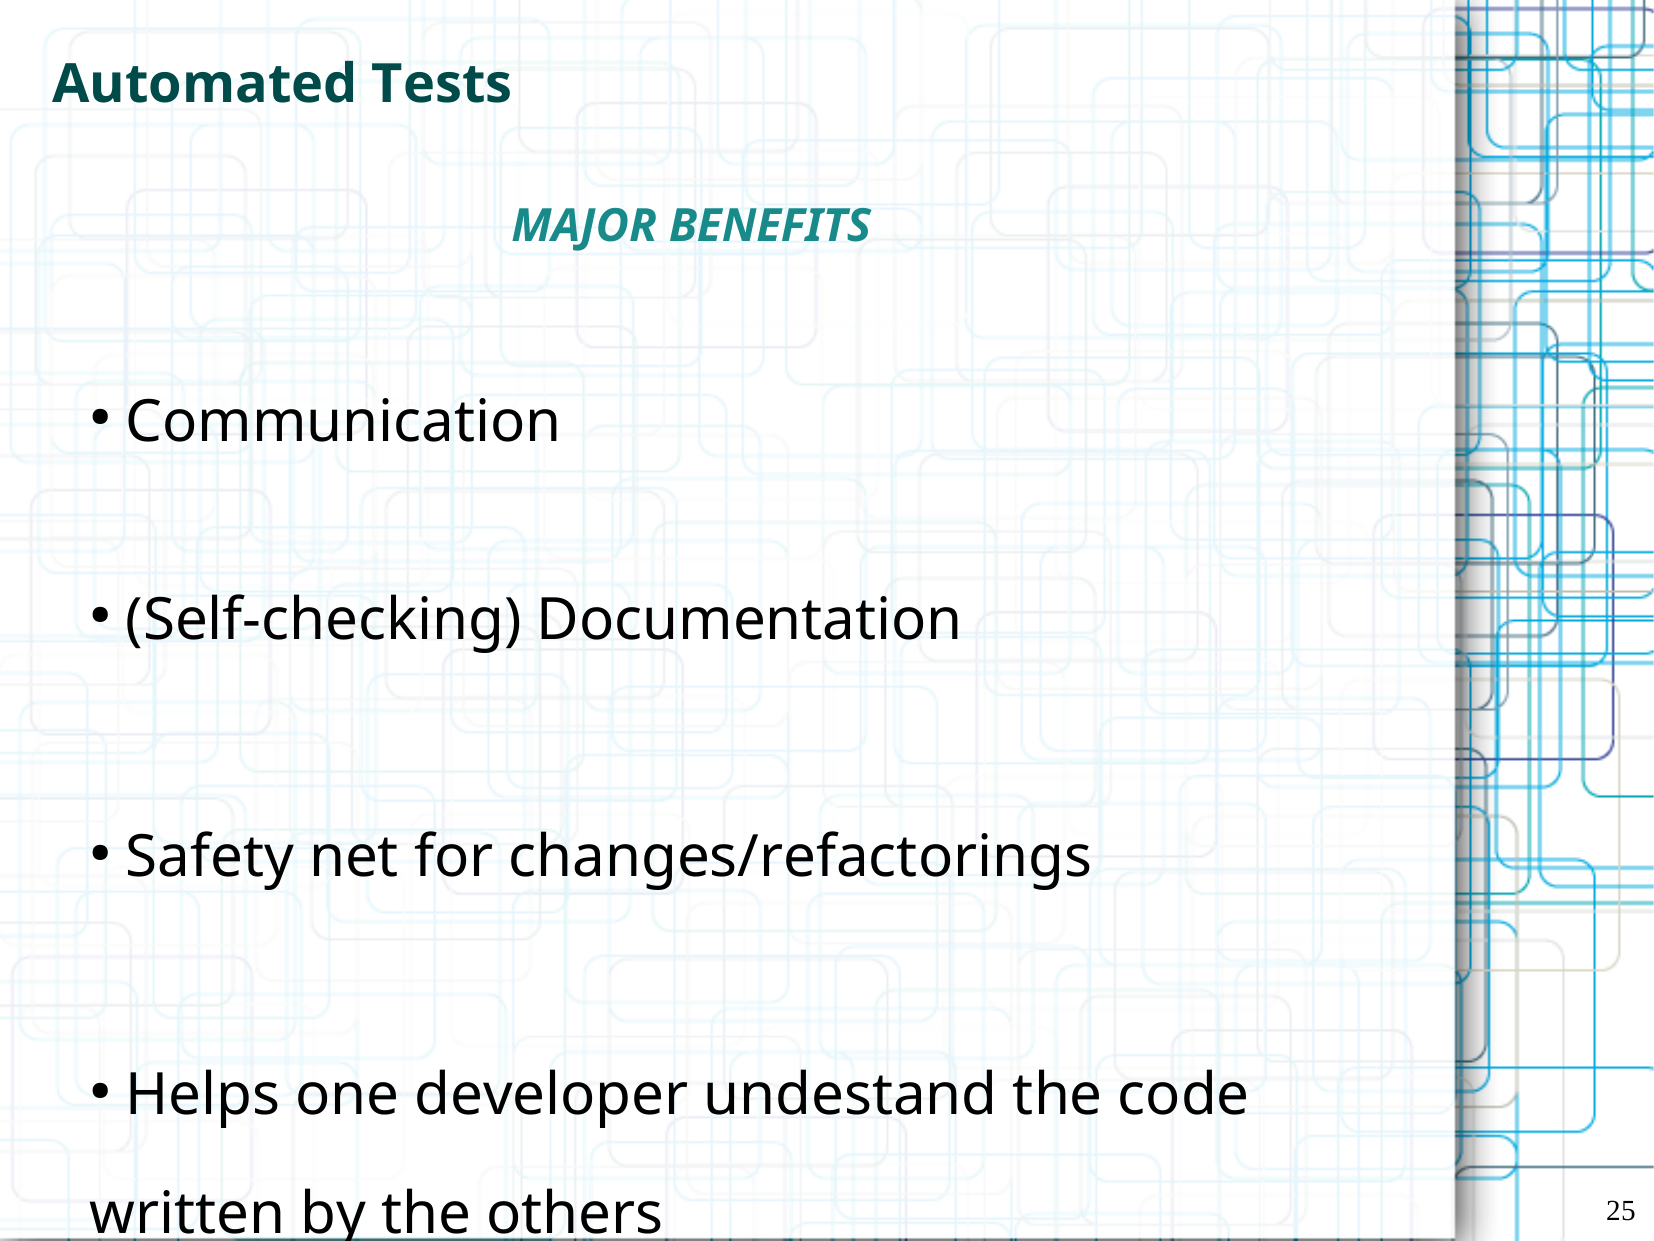

Automated Tests
MAJOR BENEFITS
 Communication
 (Self-checking) Documentation
 Safety net for changes/refactorings
 Helps one developer undestand the code written by the others
25